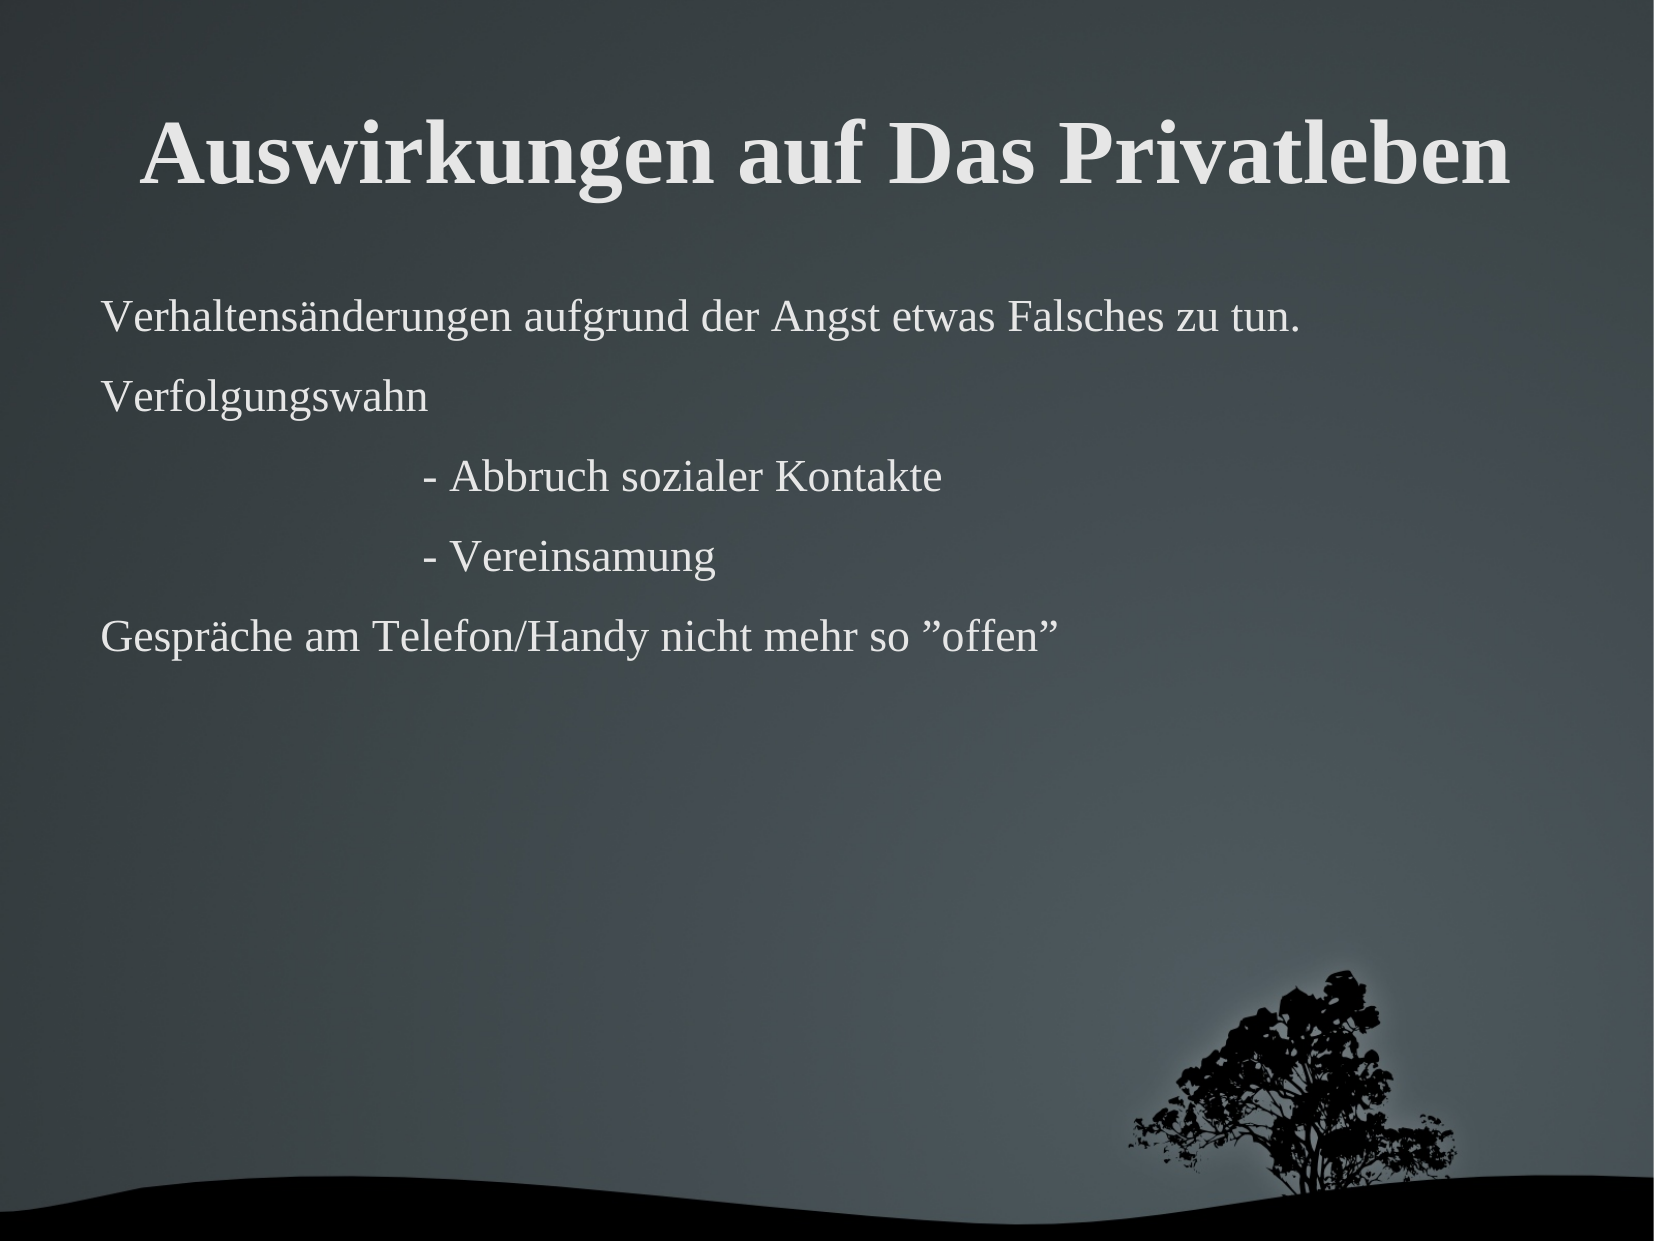

# Auswirkungen auf Das Privatleben
Verhaltensänderungen aufgrund der Angst etwas Falsches zu tun.
Verfolgungswahn
 - Abbruch sozialer Kontakte
 - Vereinsamung
Gespräche am Telefon/Handy nicht mehr so ”offen”